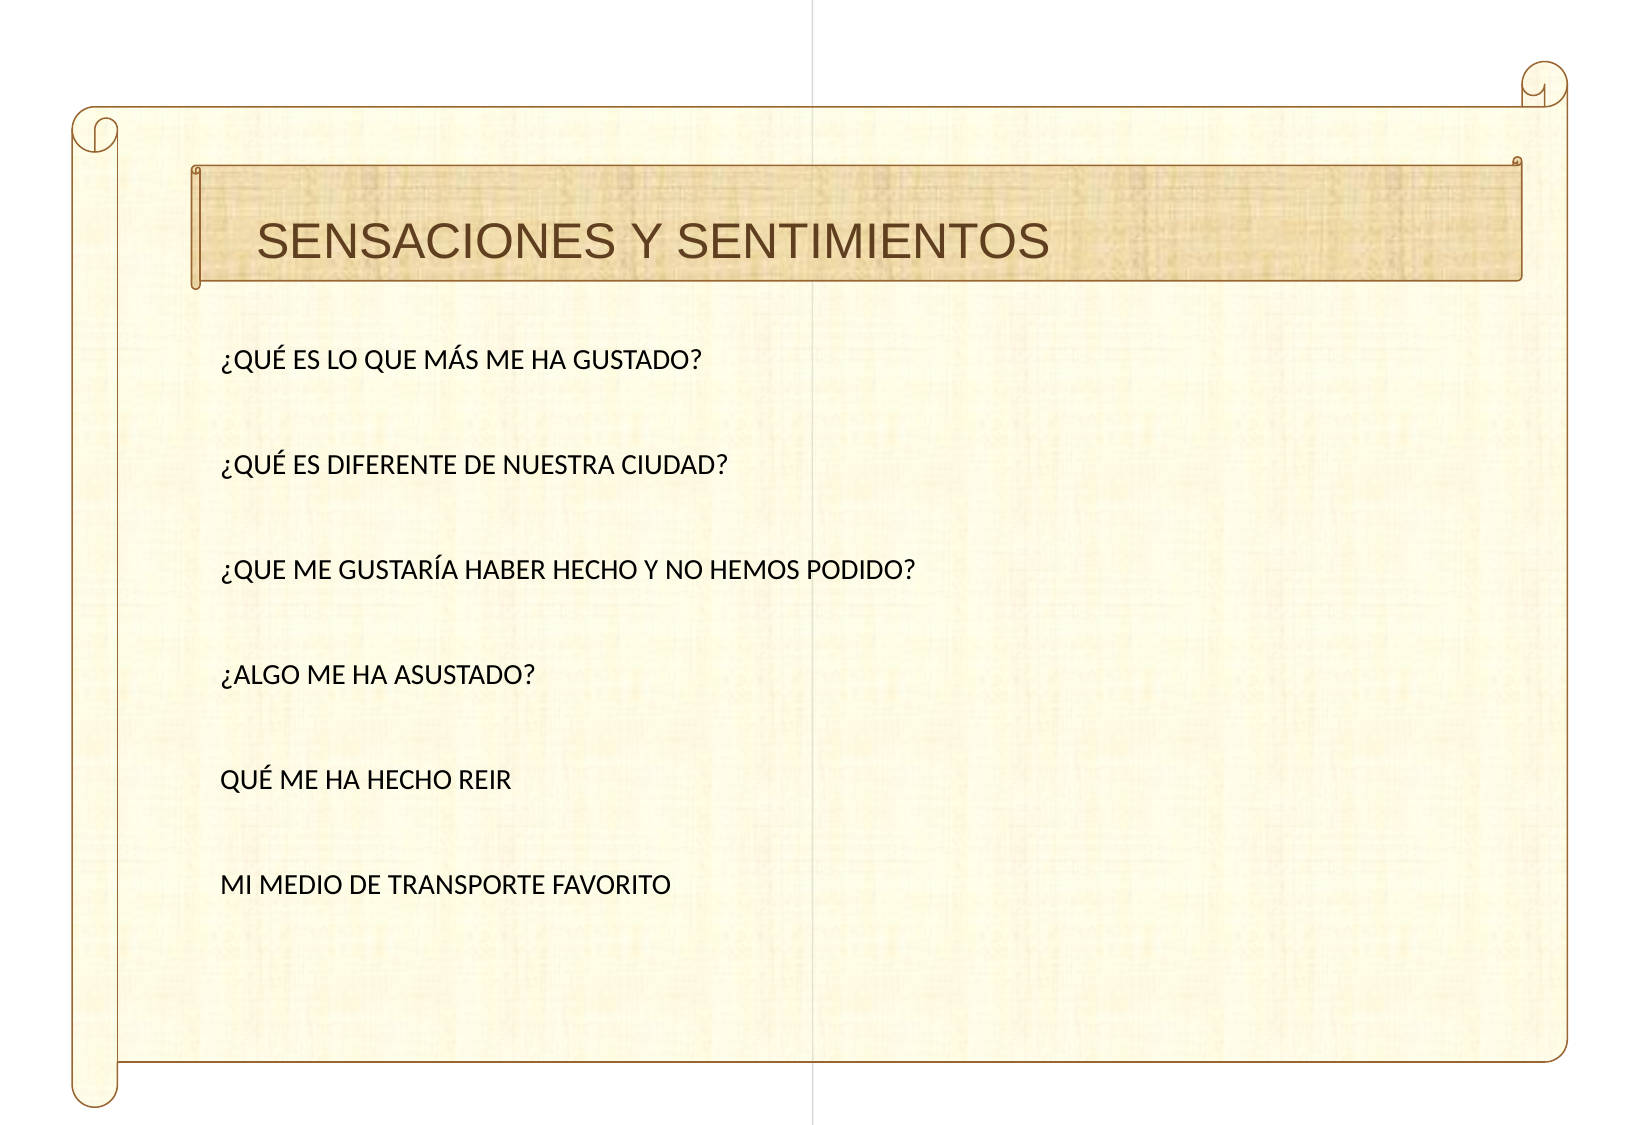

SENSACIONES Y SENTIMIENTOS
¿QUÉ ES LO QUE MÁS ME HA GUSTADO?
¿QUÉ ES DIFERENTE DE NUESTRA CIUDAD?
¿QUE ME GUSTARÍA HABER HECHO Y NO HEMOS PODIDO?
¿ALGO ME HA ASUSTADO?
QUÉ ME HA HECHO REIR
MI MEDIO DE TRANSPORTE FAVORITO